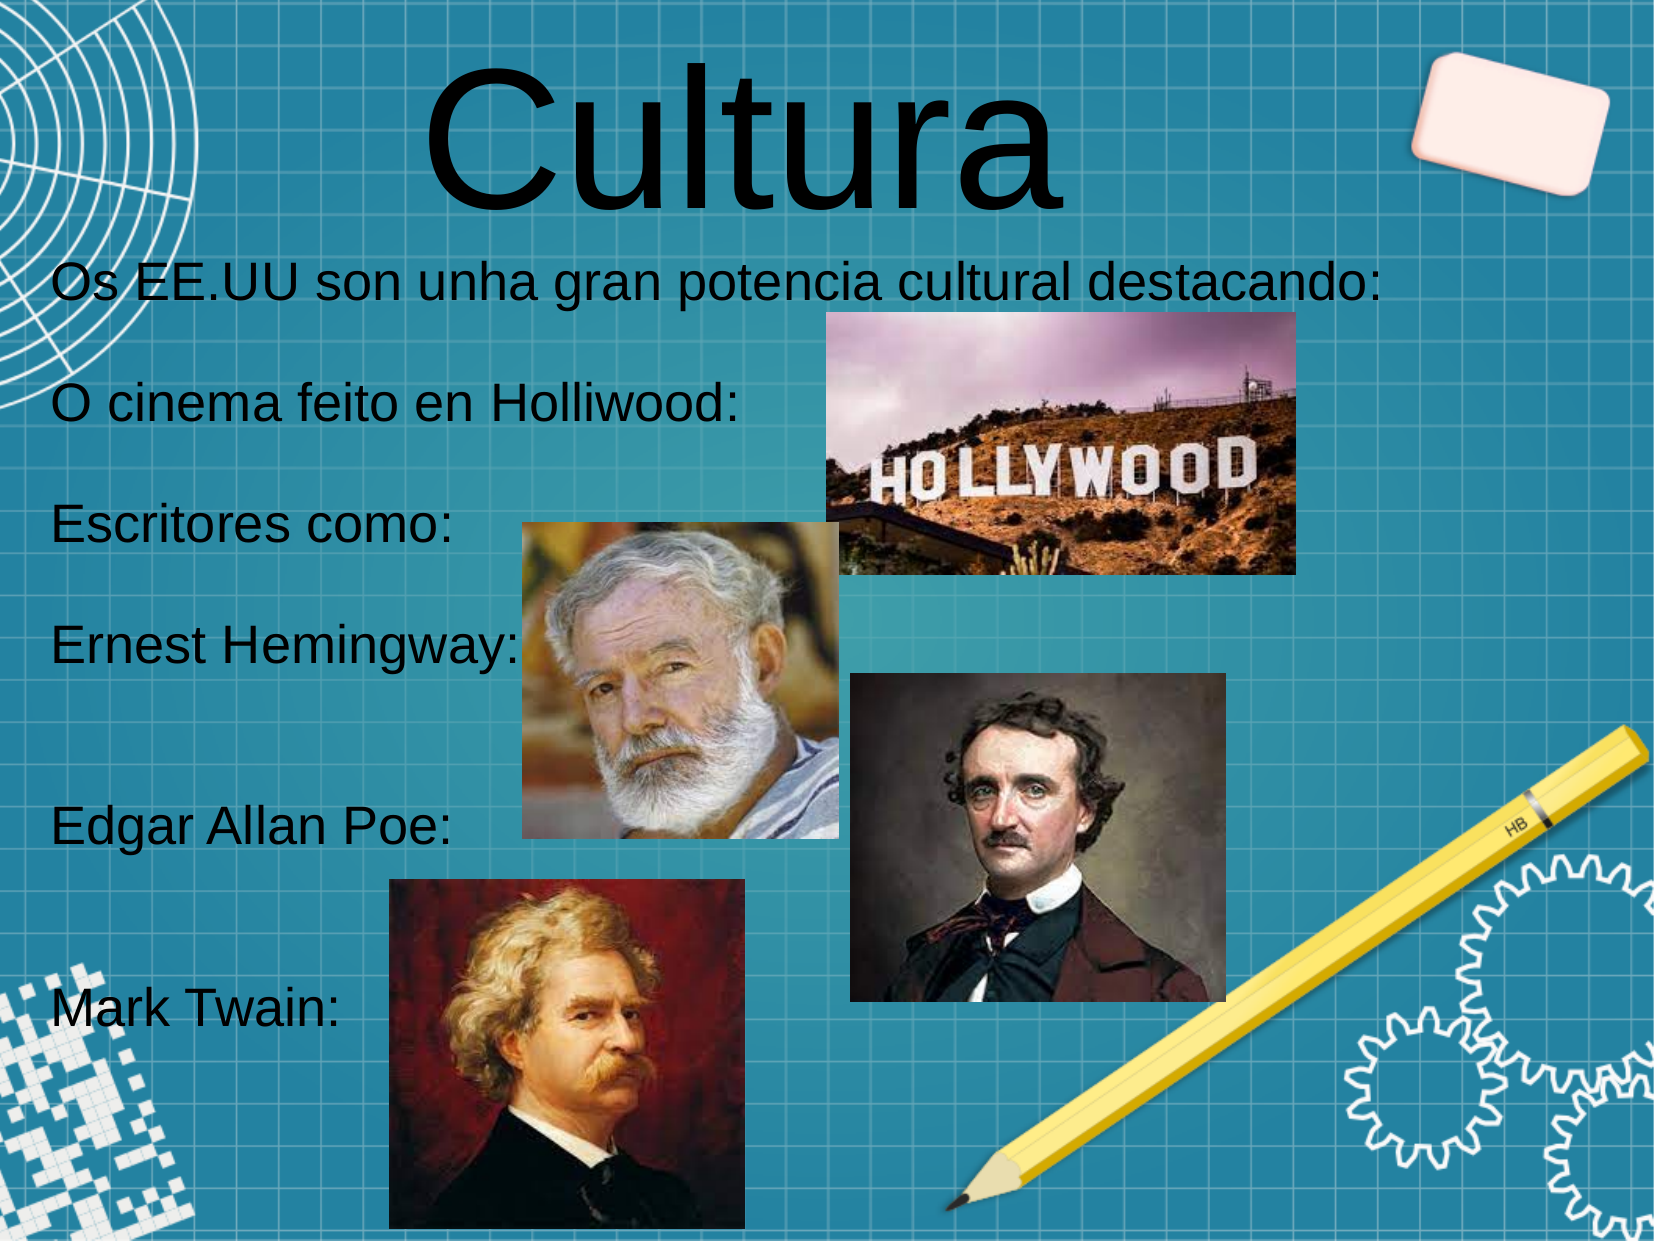

Cultura
Os EE.UU son unha gran potencia cultural destacando:
O cinema feito en Holliwood:
Escritores como:
Ernest Hemingway:
Edgar Allan Poe:
Mark Twain: